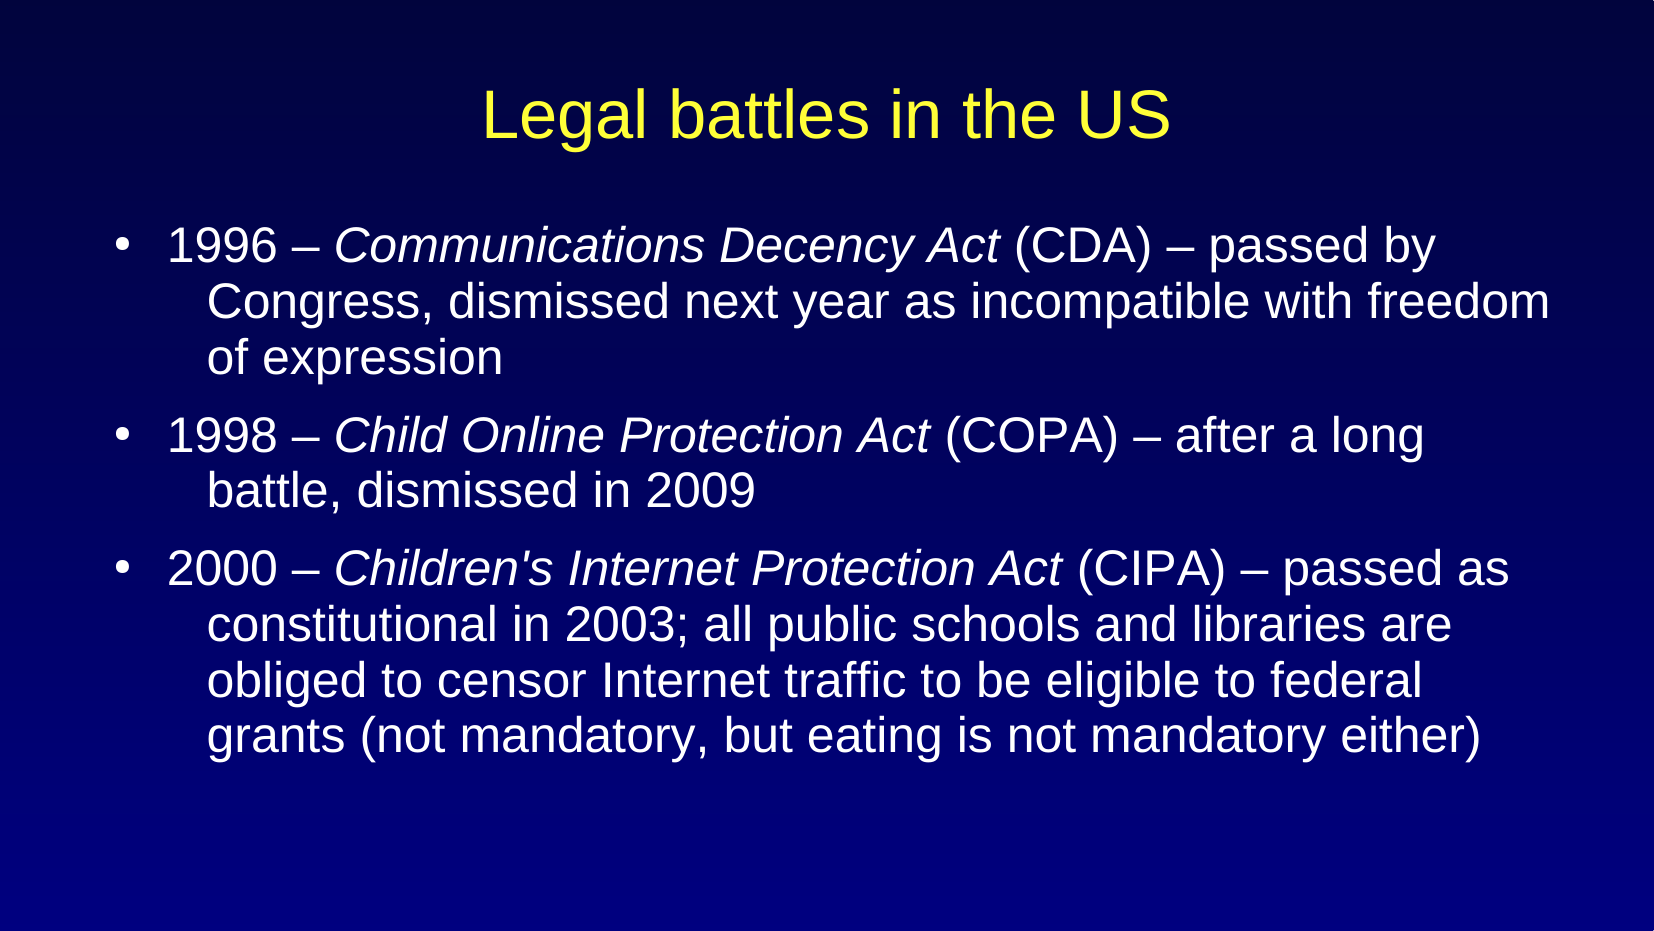

# Legal battles in the US
1996 – Communications Decency Act (CDA) – passed by Congress, dismissed next year as incompatible with freedom of expression
1998 – Child Online Protection Act (COPA) – after a long battle, dismissed in 2009
2000 – Children's Internet Protection Act (CIPA) – passed as constitutional in 2003; all public schools and libraries are obliged to censor Internet traffic to be eligible to federal grants (not mandatory, but eating is not mandatory either)